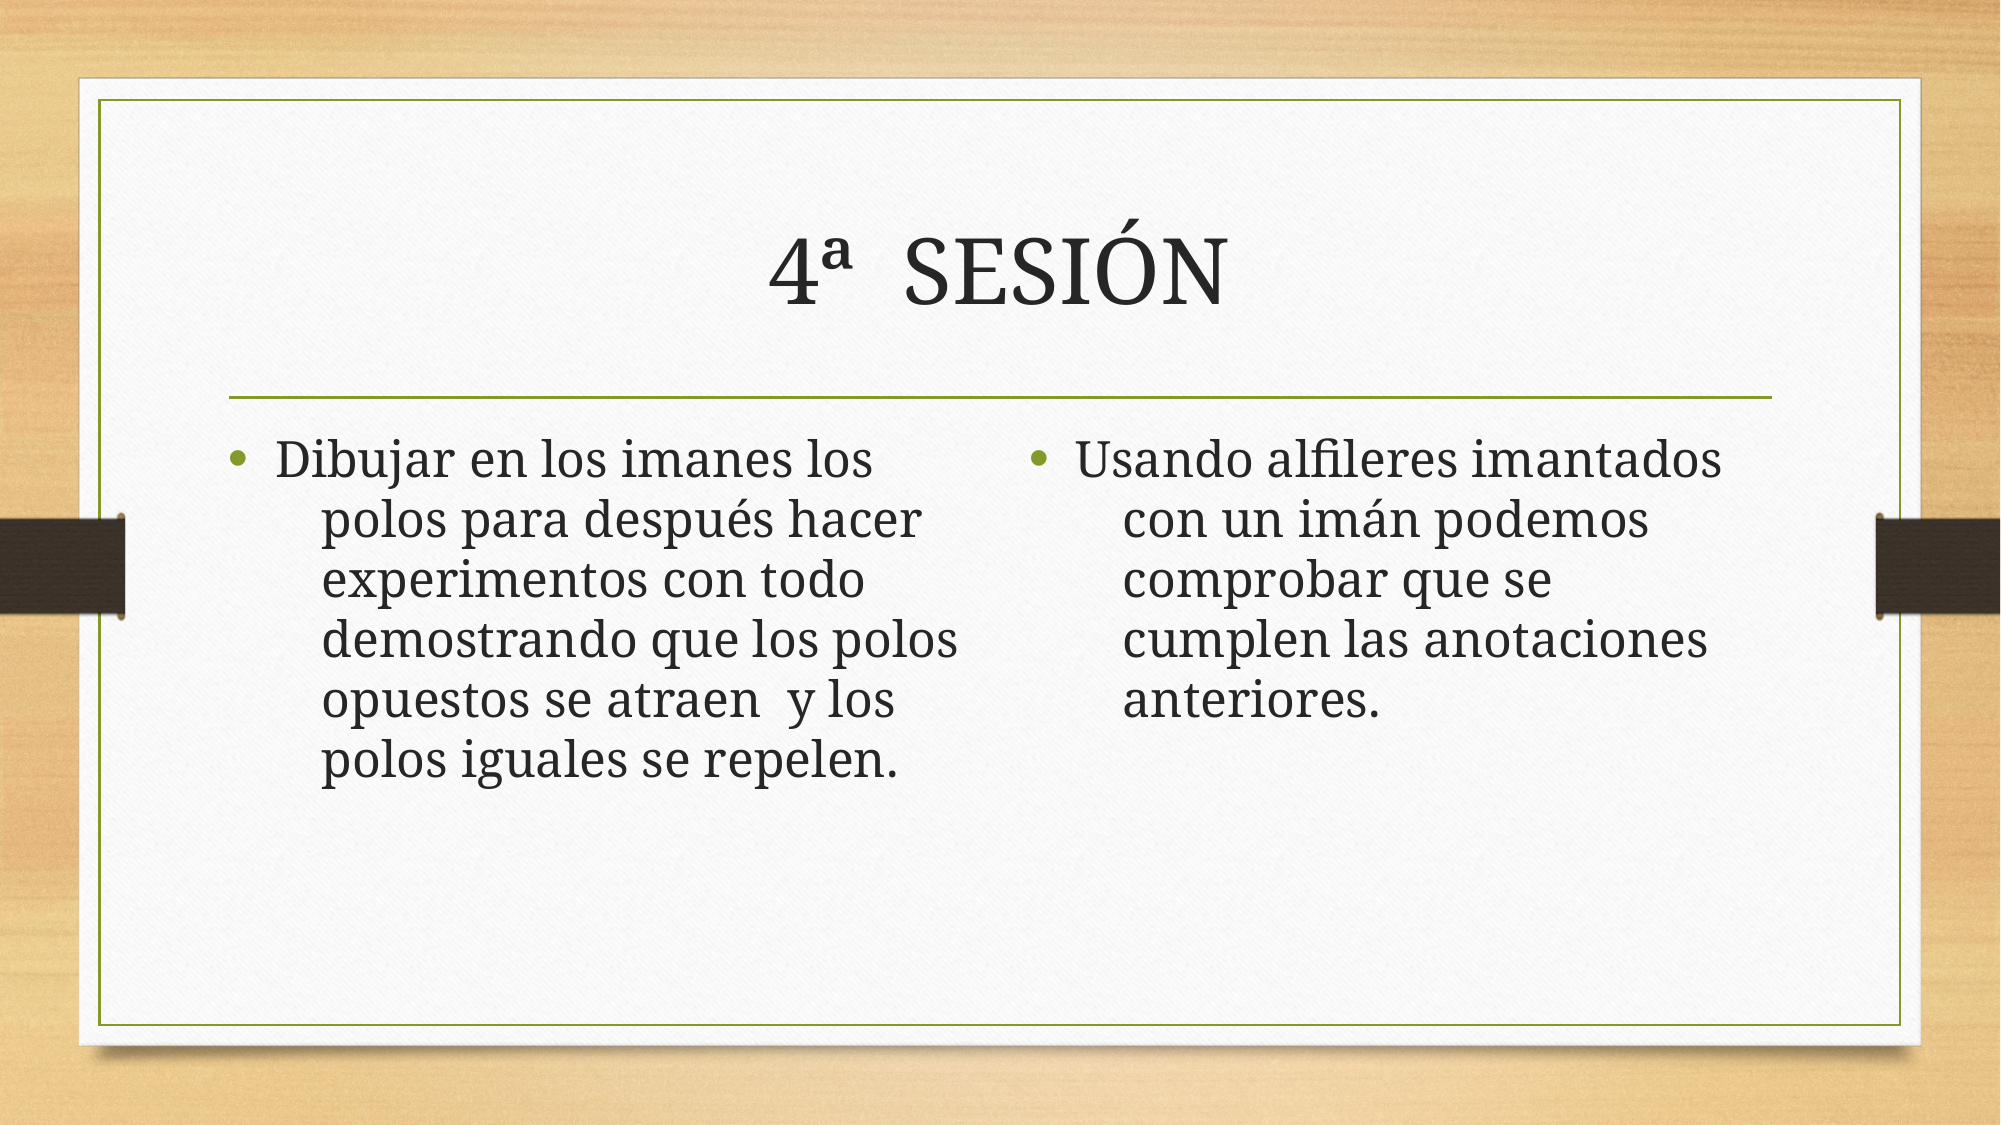

# 4ª SESIÓN
Dibujar en los imanes los polos para después hacer experimentos con todo demostrando que los polos opuestos se atraen y los polos iguales se repelen.
Usando alfileres imantados con un imán podemos comprobar que se cumplen las anotaciones anteriores.